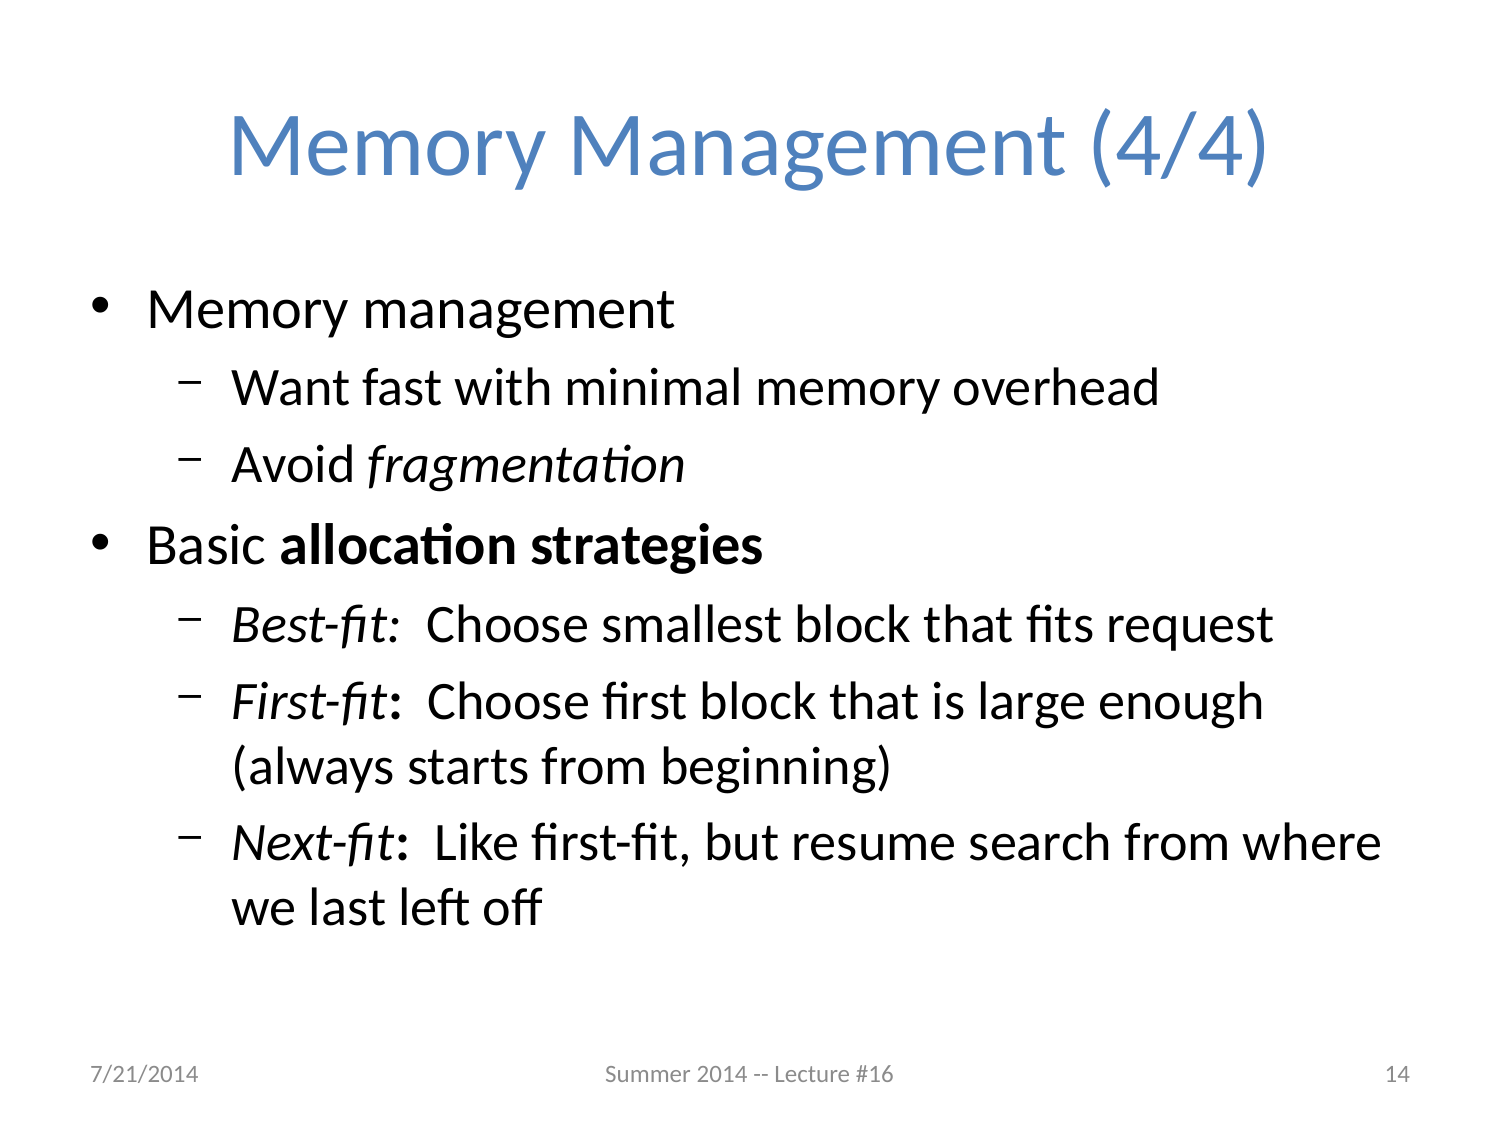

# Memory Management (4/4)
Memory management
Want fast with minimal memory overhead
Avoid fragmentation
Basic allocation strategies
Best-fit: Choose smallest block that fits request
First-fit: Choose first block that is large enough (always starts from beginning)
Next-fit: Like first-fit, but resume search from where we last left off
7/21/2014
Summer 2014 -- Lecture #16